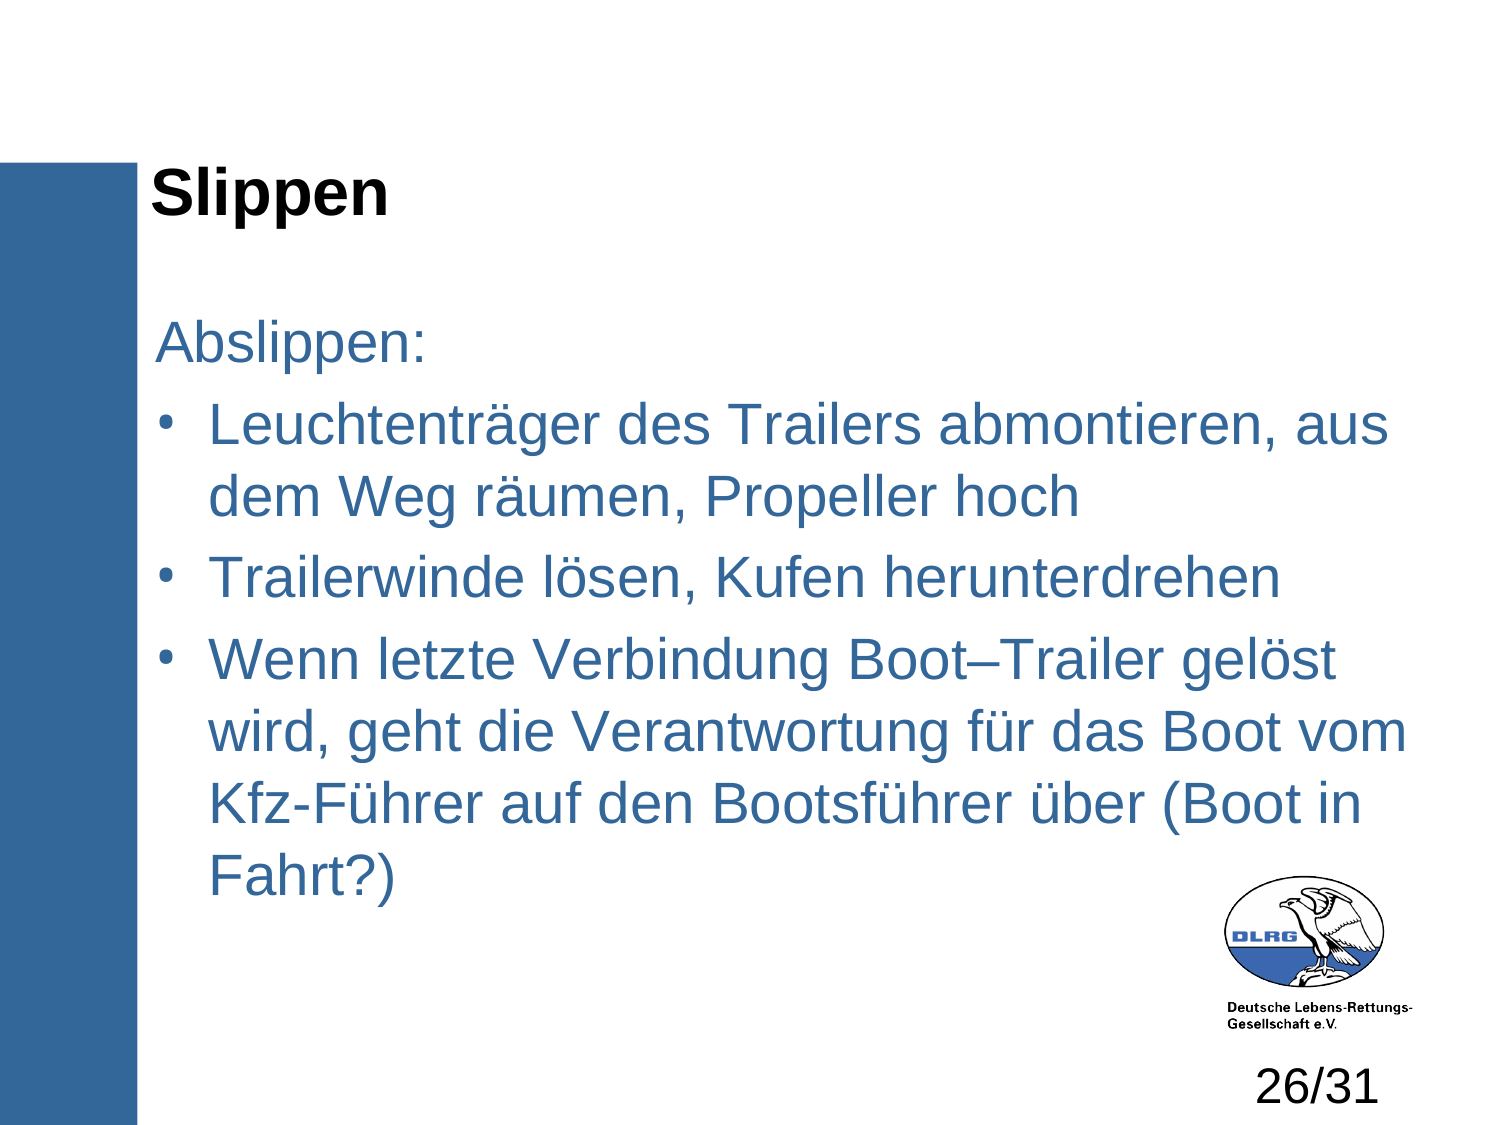

# Slippen
Abslippen:
Leuchtenträger des Trailers abmontieren, aus dem Weg räumen, Propeller hoch
Trailerwinde lösen, Kufen herunterdrehen
Wenn letzte Verbindung Boot–Trailer gelöst wird, geht die Verantwortung für das Boot vom Kfz-Führer auf den Bootsführer über (Boot in Fahrt?)‏
26/31